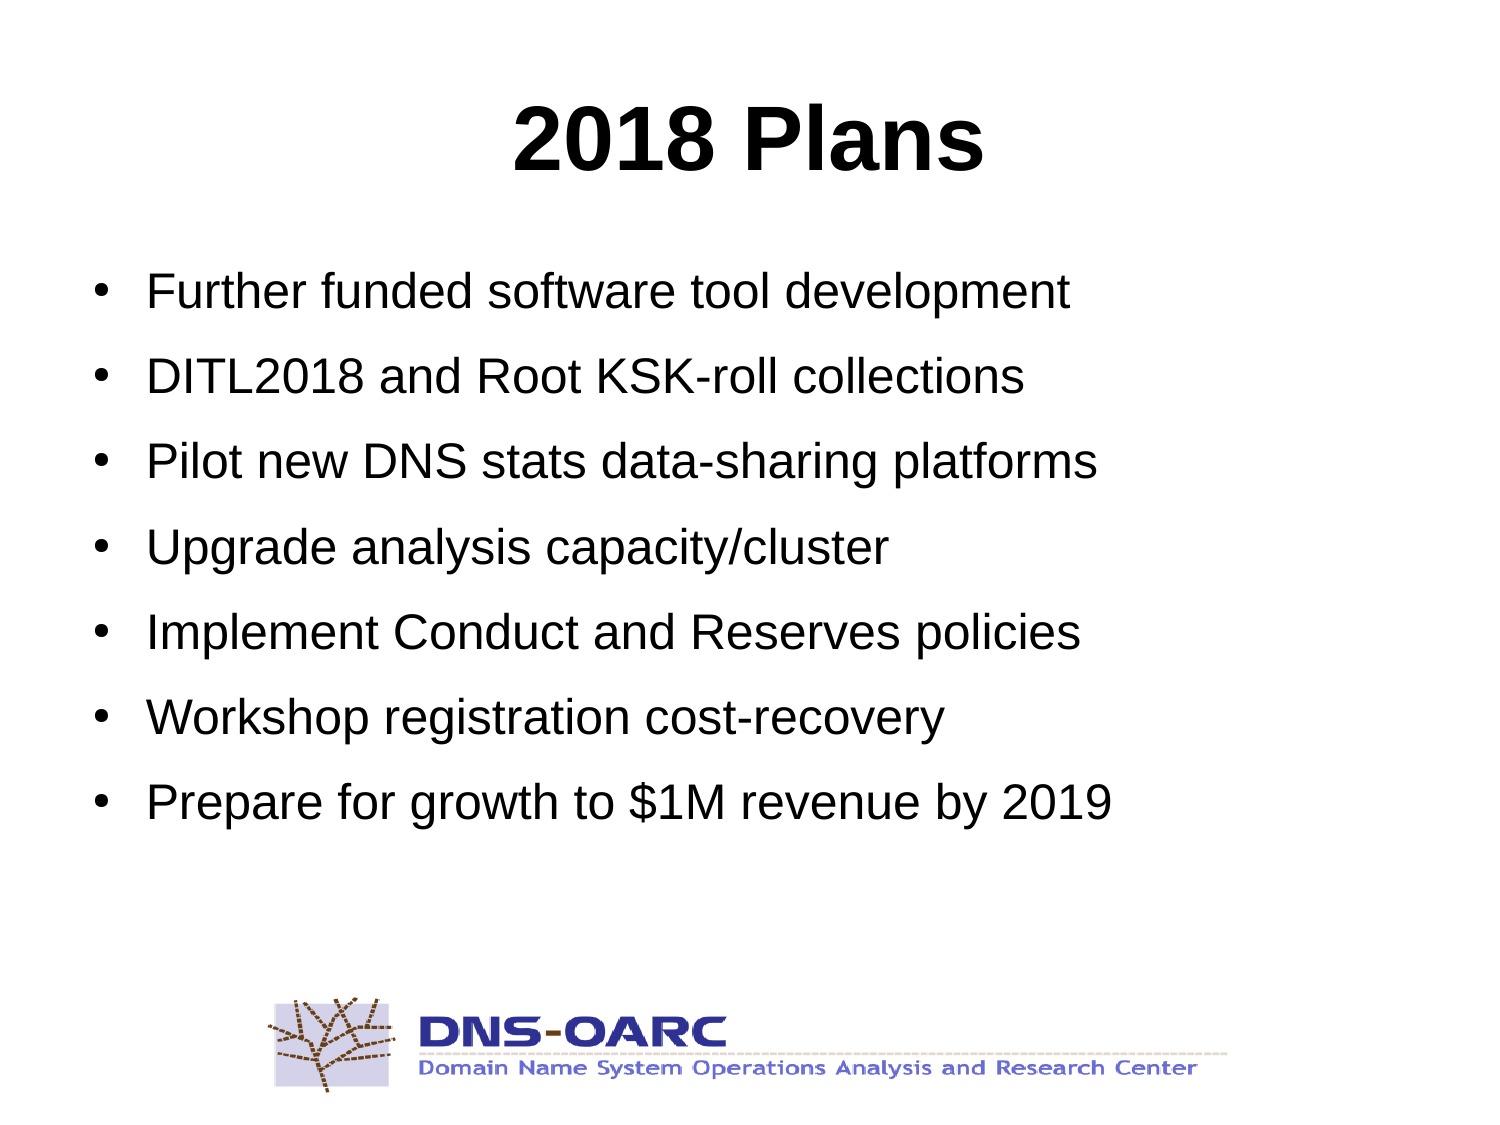

# 2018 Plans
Further funded software tool development
DITL2018 and Root KSK-roll collections
Pilot new DNS stats data-sharing platforms
Upgrade analysis capacity/cluster
Implement Conduct and Reserves policies
Workshop registration cost-recovery
Prepare for growth to $1M revenue by 2019